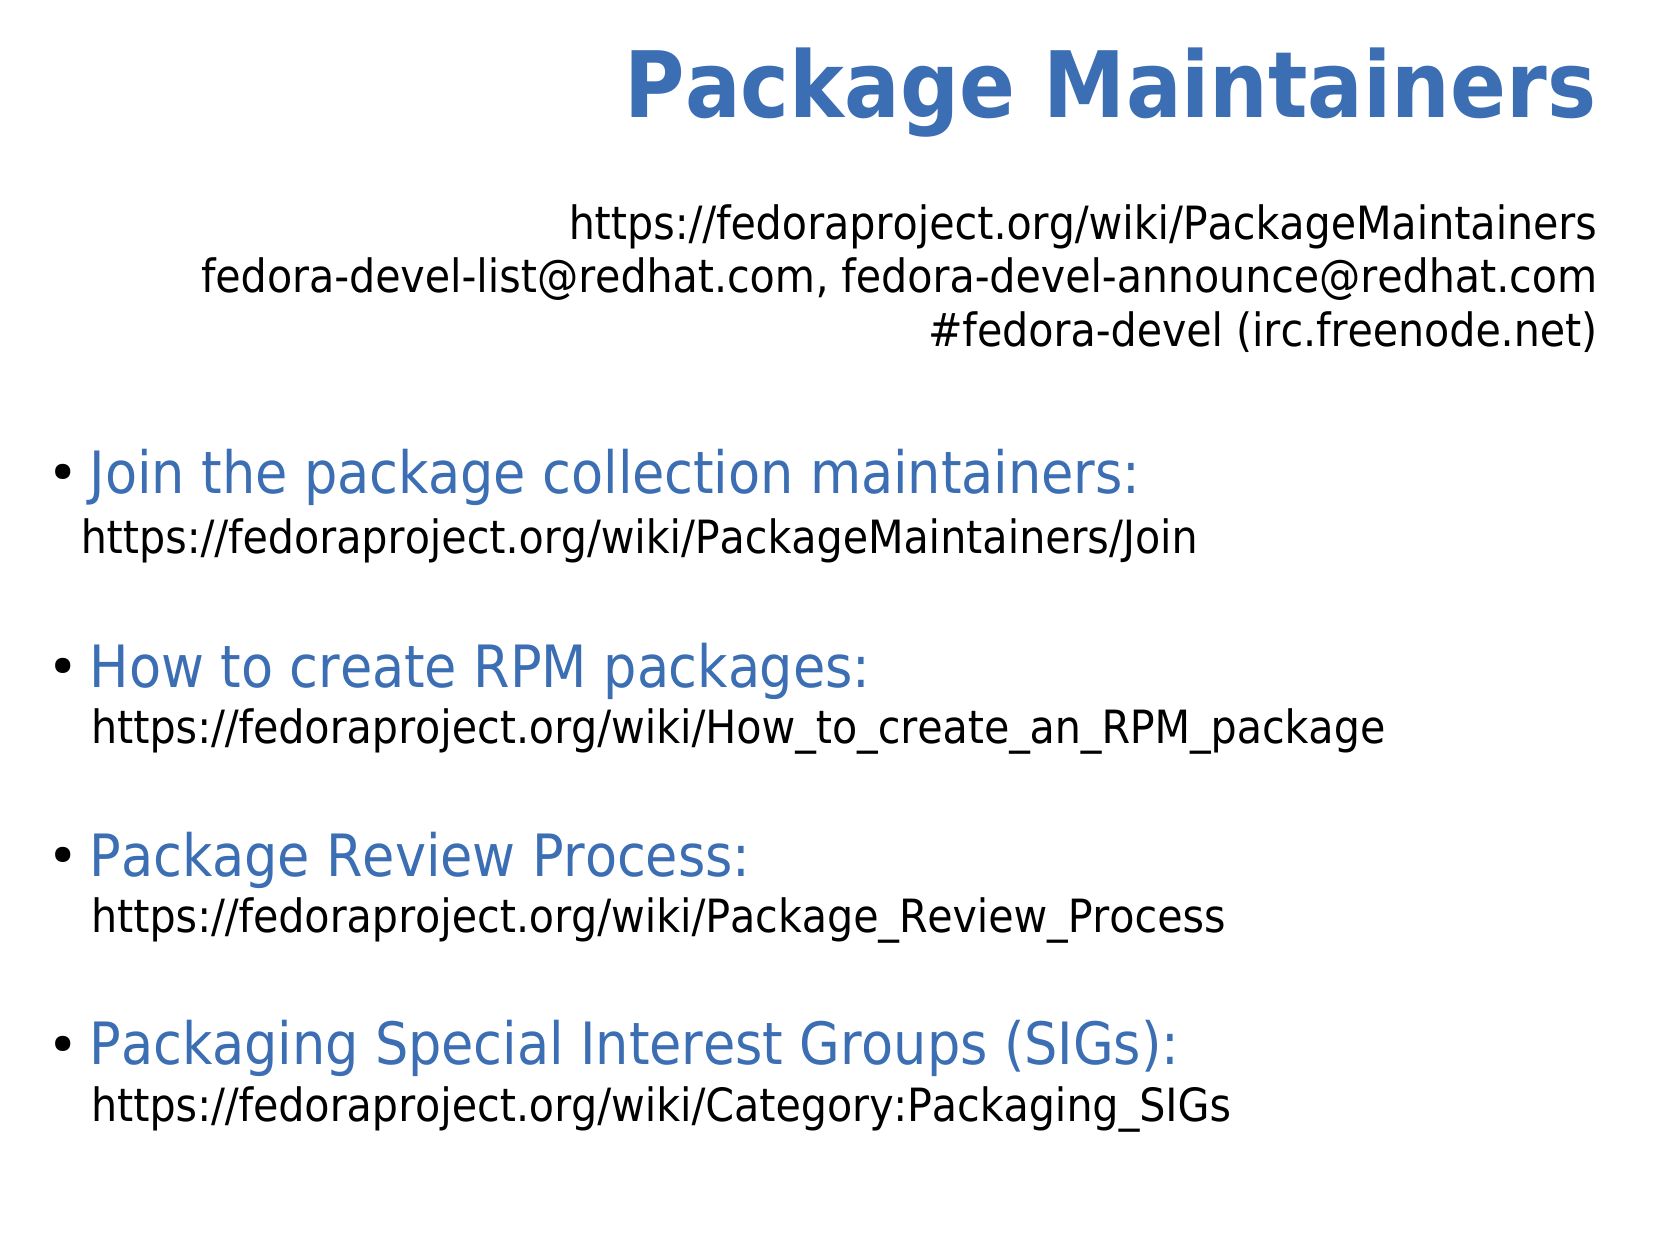

Package Maintainers
https://fedoraproject.org/wiki/PackageMaintainers
fedora-devel-list@redhat.com, fedora-devel-announce@redhat.com
#fedora-devel (irc.freenode.net)
 Join the package collection maintainers:
 https://fedoraproject.org/wiki/PackageMaintainers/Join
 How to create RPM packages:
 https://fedoraproject.org/wiki/How_to_create_an_RPM_package
 Package Review Process:
 https://fedoraproject.org/wiki/Package_Review_Process
 Packaging Special Interest Groups (SIGs):
 https://fedoraproject.org/wiki/Category:Packaging_SIGs